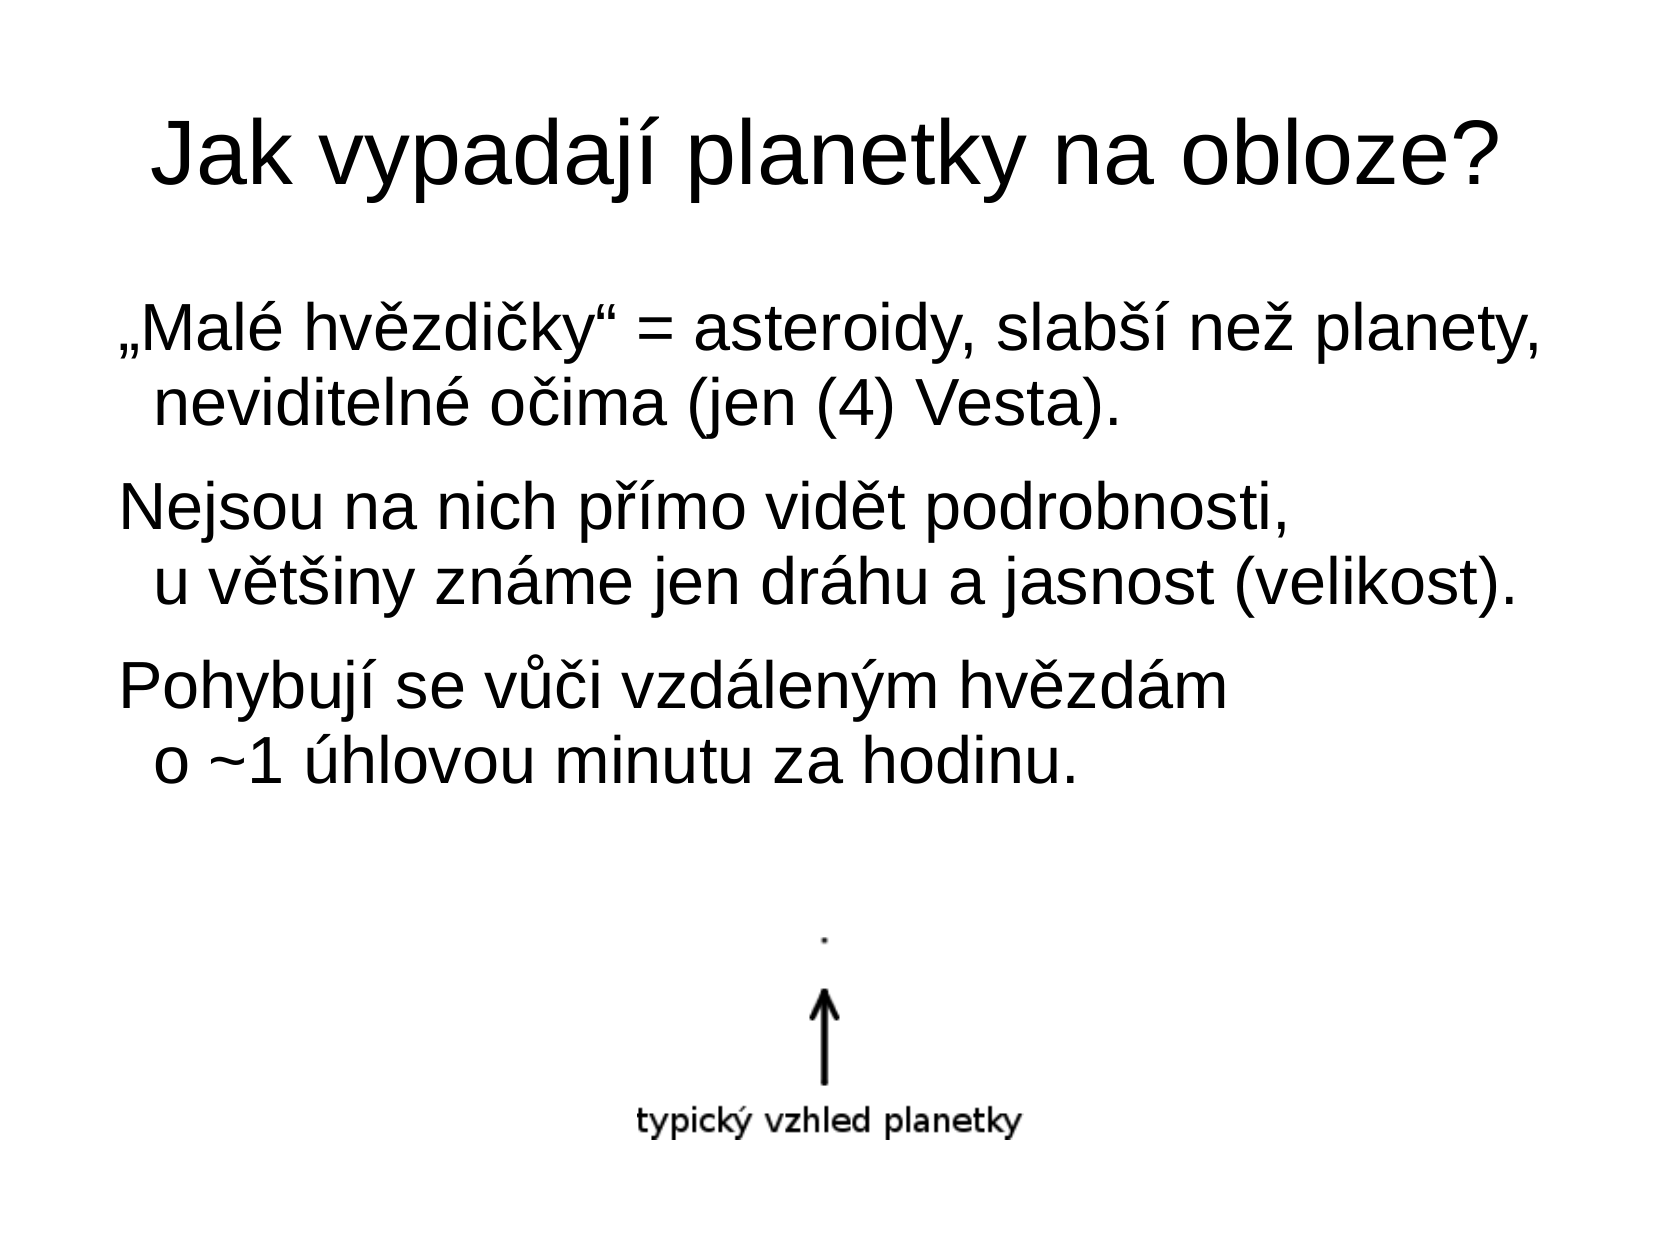

# Jak vypadají planetky na obloze?
„Malé hvězdičky“ = asteroidy, slabší než planety, neviditelné očima (jen (4) Vesta).
Nejsou na nich přímo vidět podrobnosti, u většiny známe jen dráhu a jasnost (velikost).
Pohybují se vůči vzdáleným hvězdám o ~1 úhlovou minutu za hodinu.